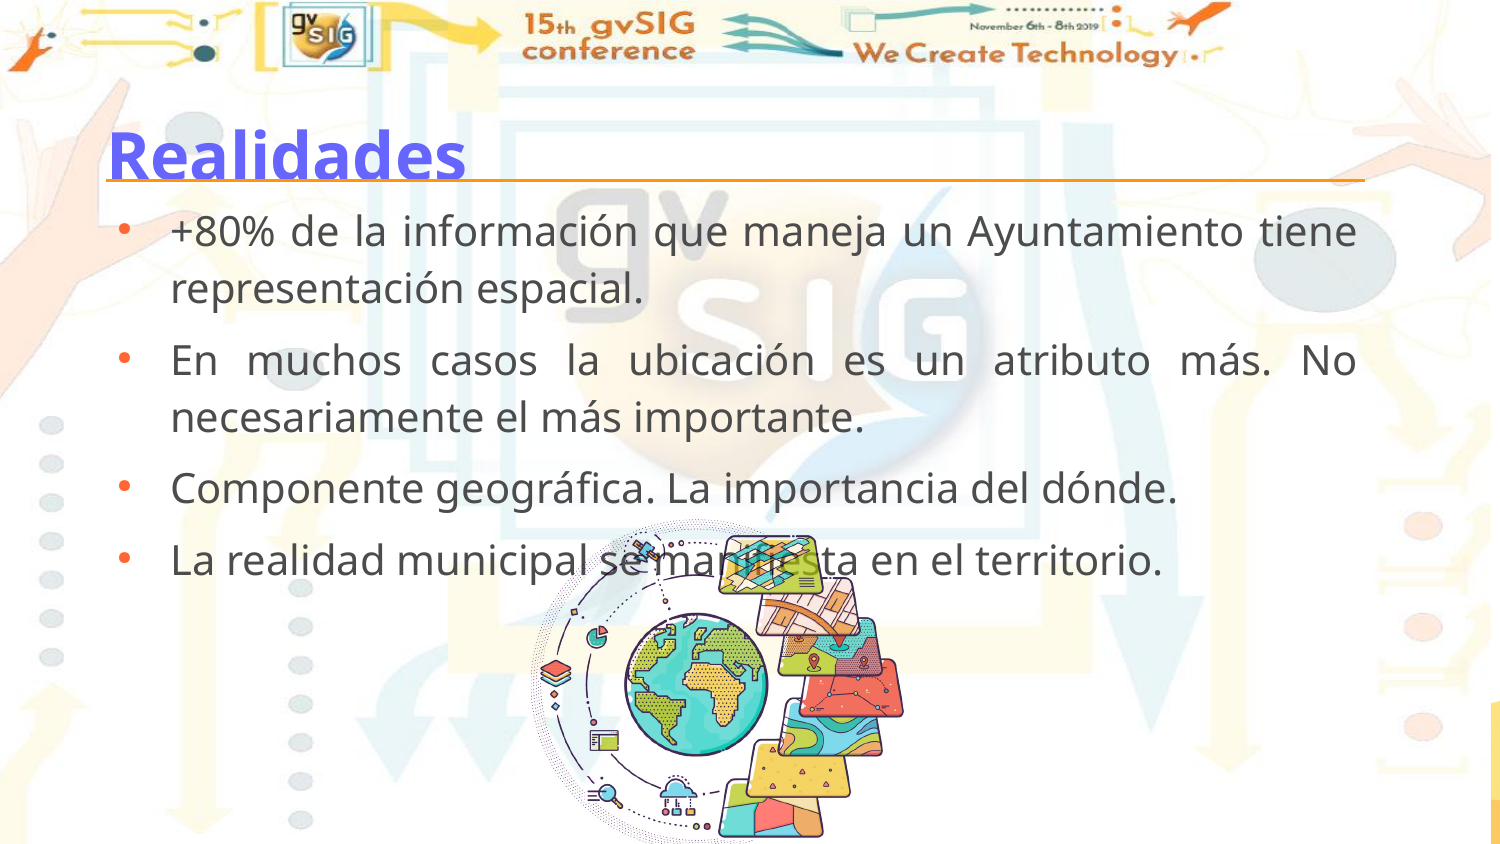

# Realidades
+80% de la información que maneja un Ayuntamiento tiene representación espacial.
En muchos casos la ubicación es un atributo más. No necesariamente el más importante.
Componente geográfica. La importancia del dónde.
La realidad municipal se manifiesta en el territorio.